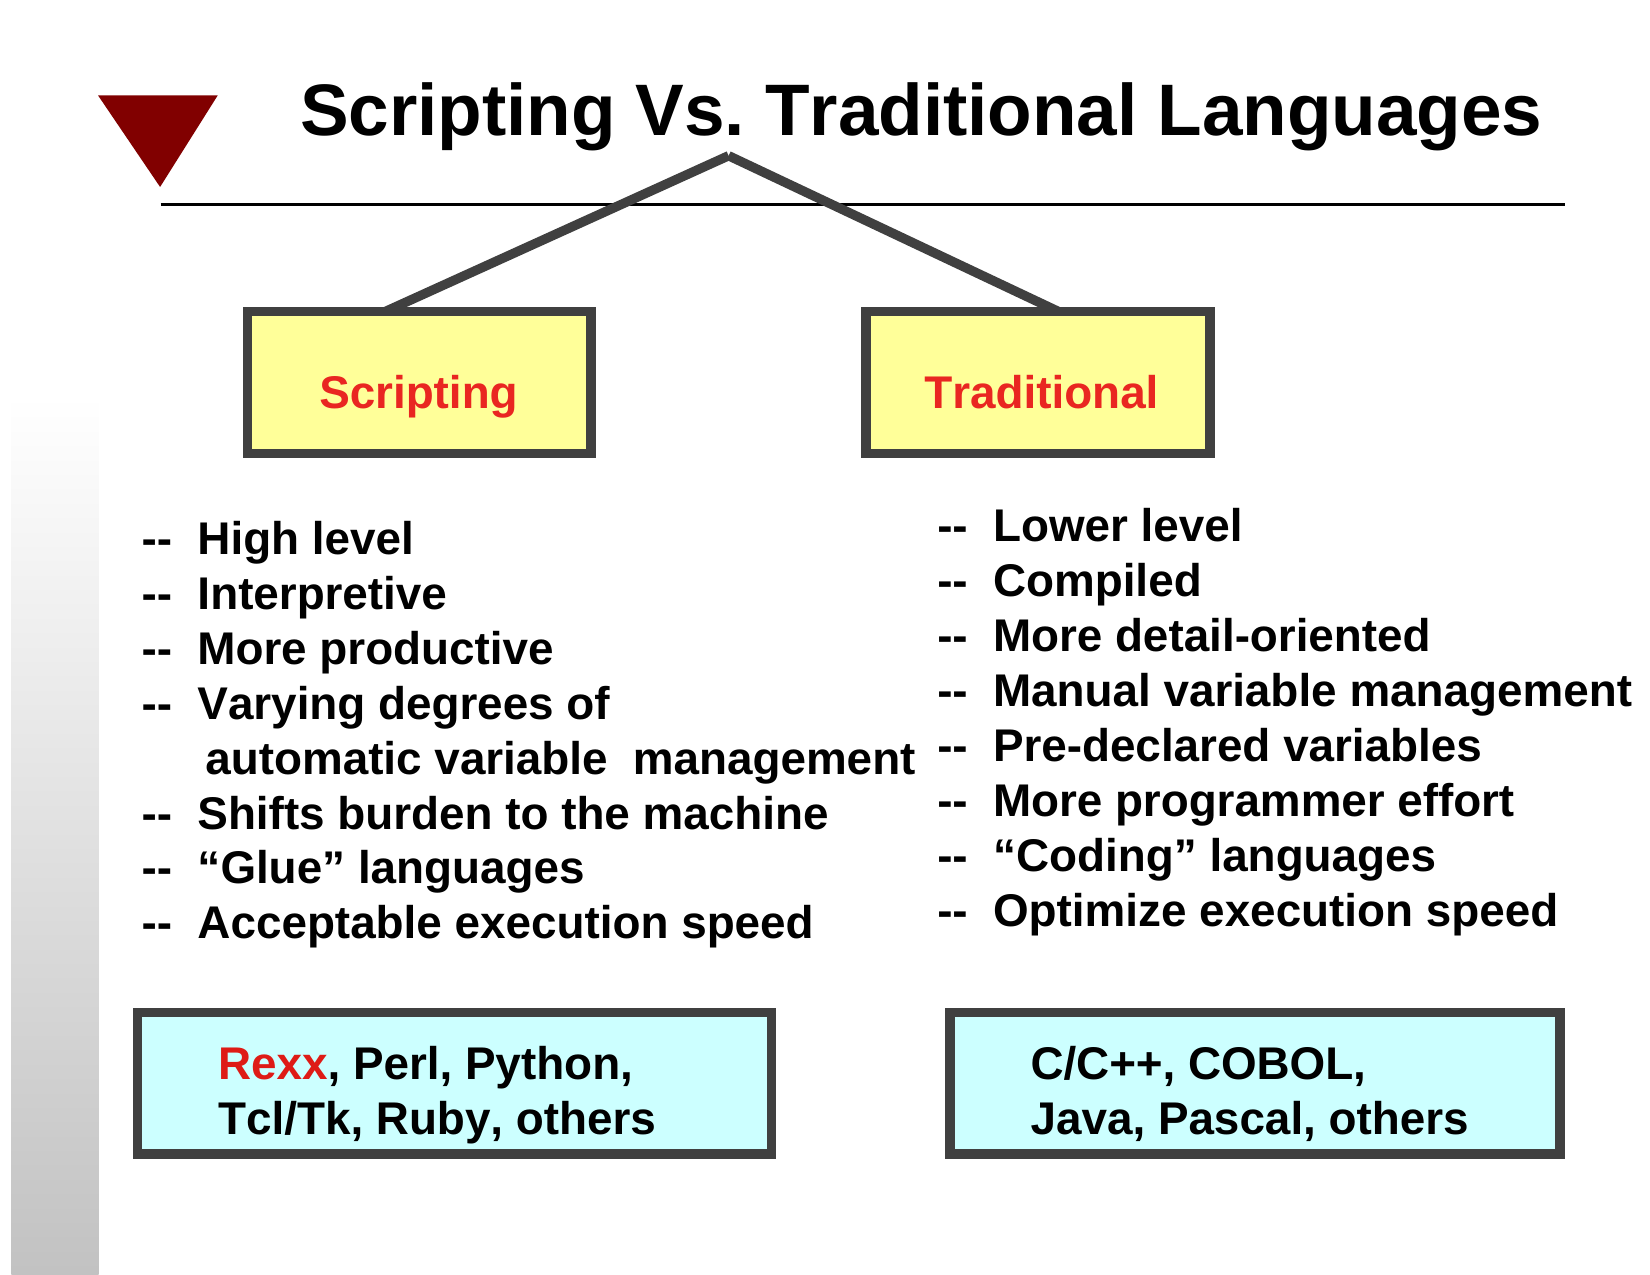

# Scripting Vs. Traditional Languages
Scripting
Traditional
-- Lower level
-- Compiled
-- More detail-oriented
-- Manual variable management
-- Pre-declared variables
-- More programmer effort
-- “Coding” languages
-- Optimize execution speed
-- High level
-- Interpretive
-- More productive
-- Varying degrees of
 automatic variable management
-- Shifts burden to the machine
-- “Glue” languages
-- Acceptable execution speed
 Rexx, Perl, Python,
 Tcl/Tk, Ruby, others
 C/C++, COBOL,
 Java, Pascal, others